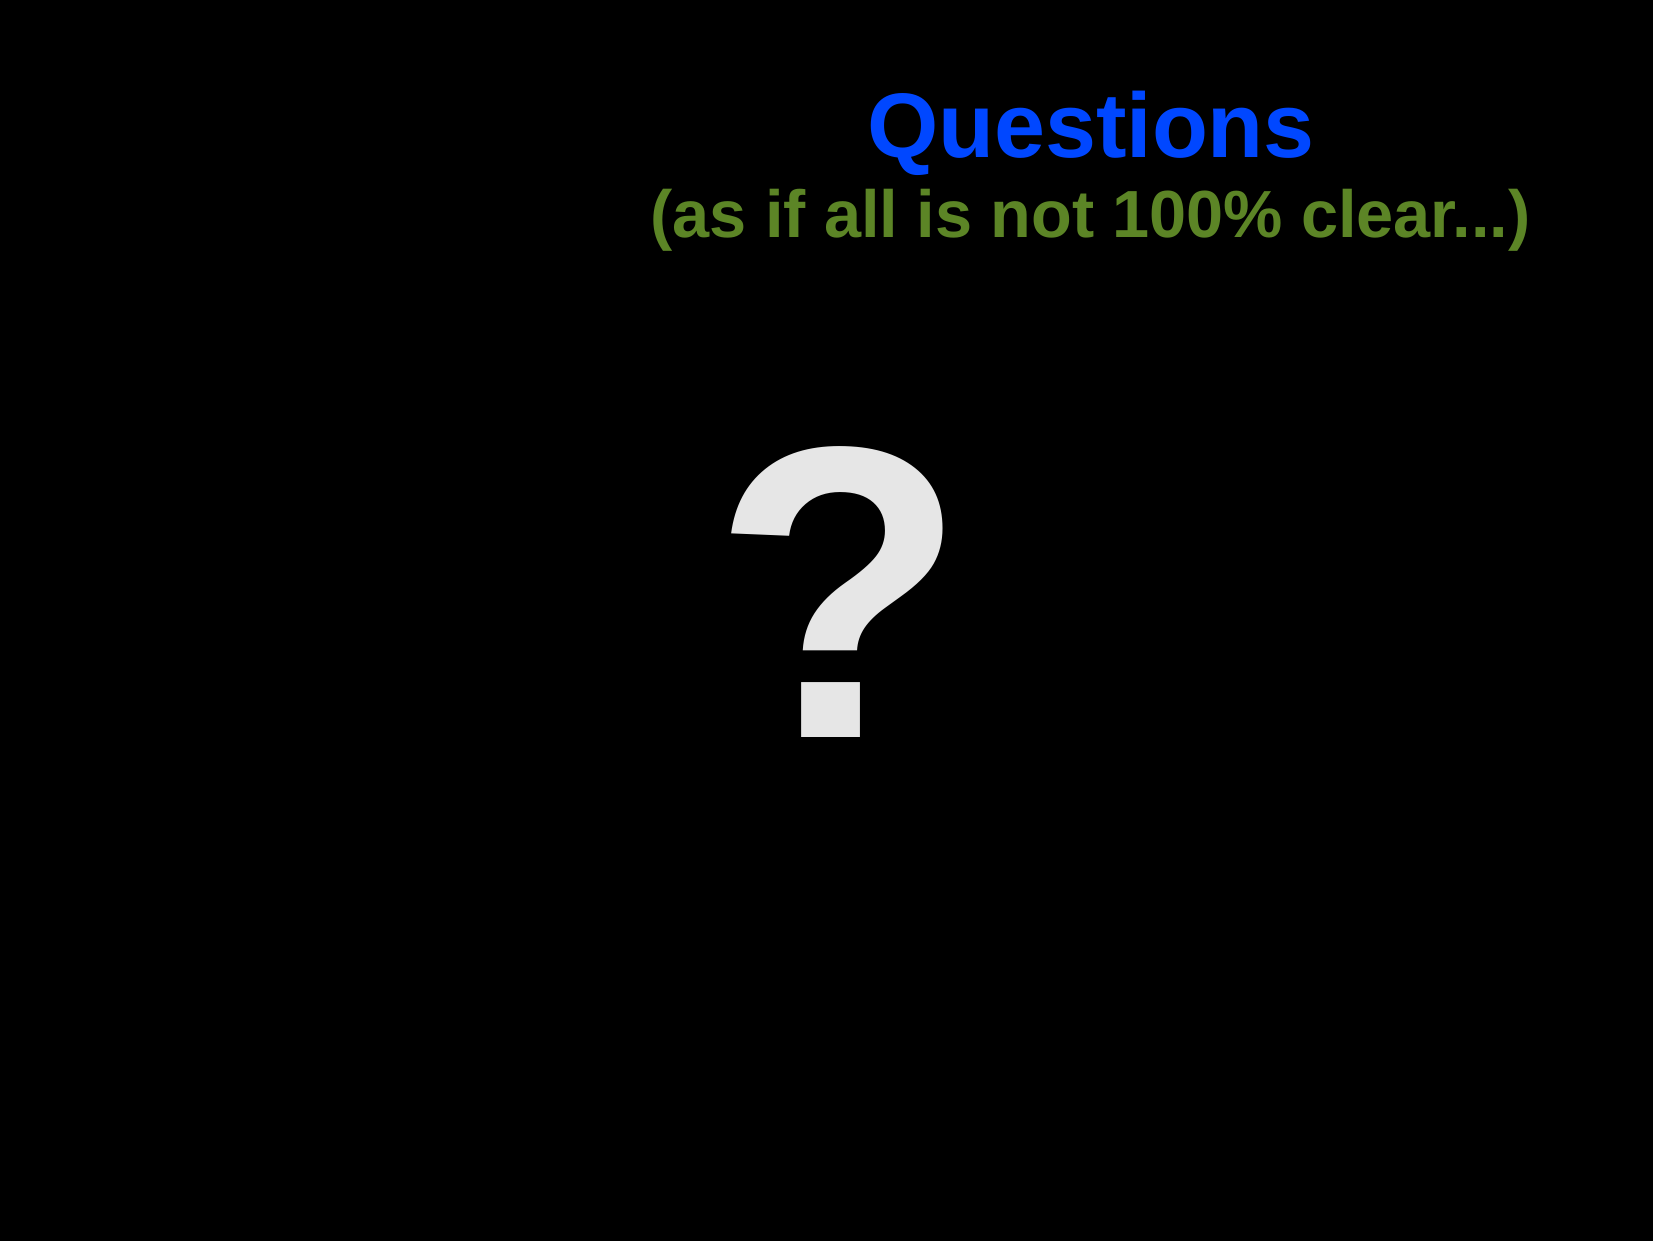

# Questions (as if all is not 100% clear...)
 ?